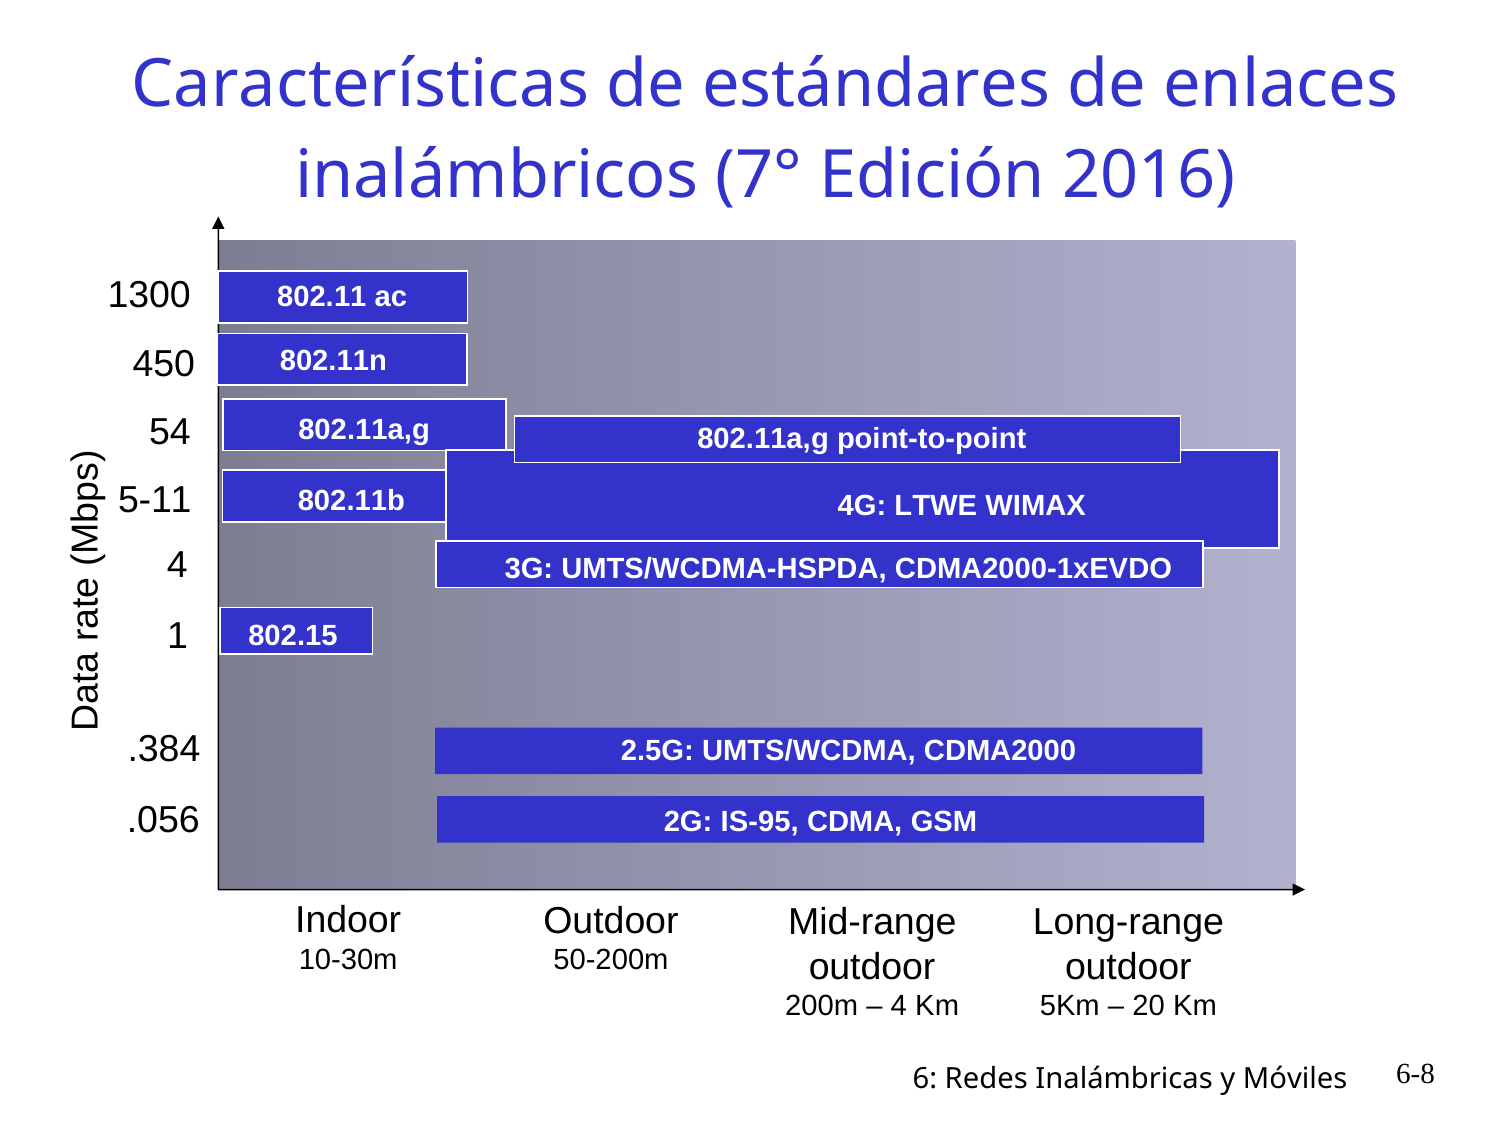

# Características de estándares de enlaces inalámbricos (7° Edición 2016)
1300
802.11 ac
450
802.11n
54
802.11a,g
802.11a,g point-to-point
5-11
802.11b
4G: LTWE WIMAX
4
3G: UMTS/WCDMA-HSPDA, CDMA2000-1xEVDO
Data rate (Mbps)
1
802.15
.384
2.5G: UMTS/WCDMA, CDMA2000
.056
2G: IS-95, CDMA, GSM
Indoor
10-30m
Outdoor
50-200m
Mid-range
outdoor
200m – 4 Km
Long-range
outdoor
5Km – 20 Km
8